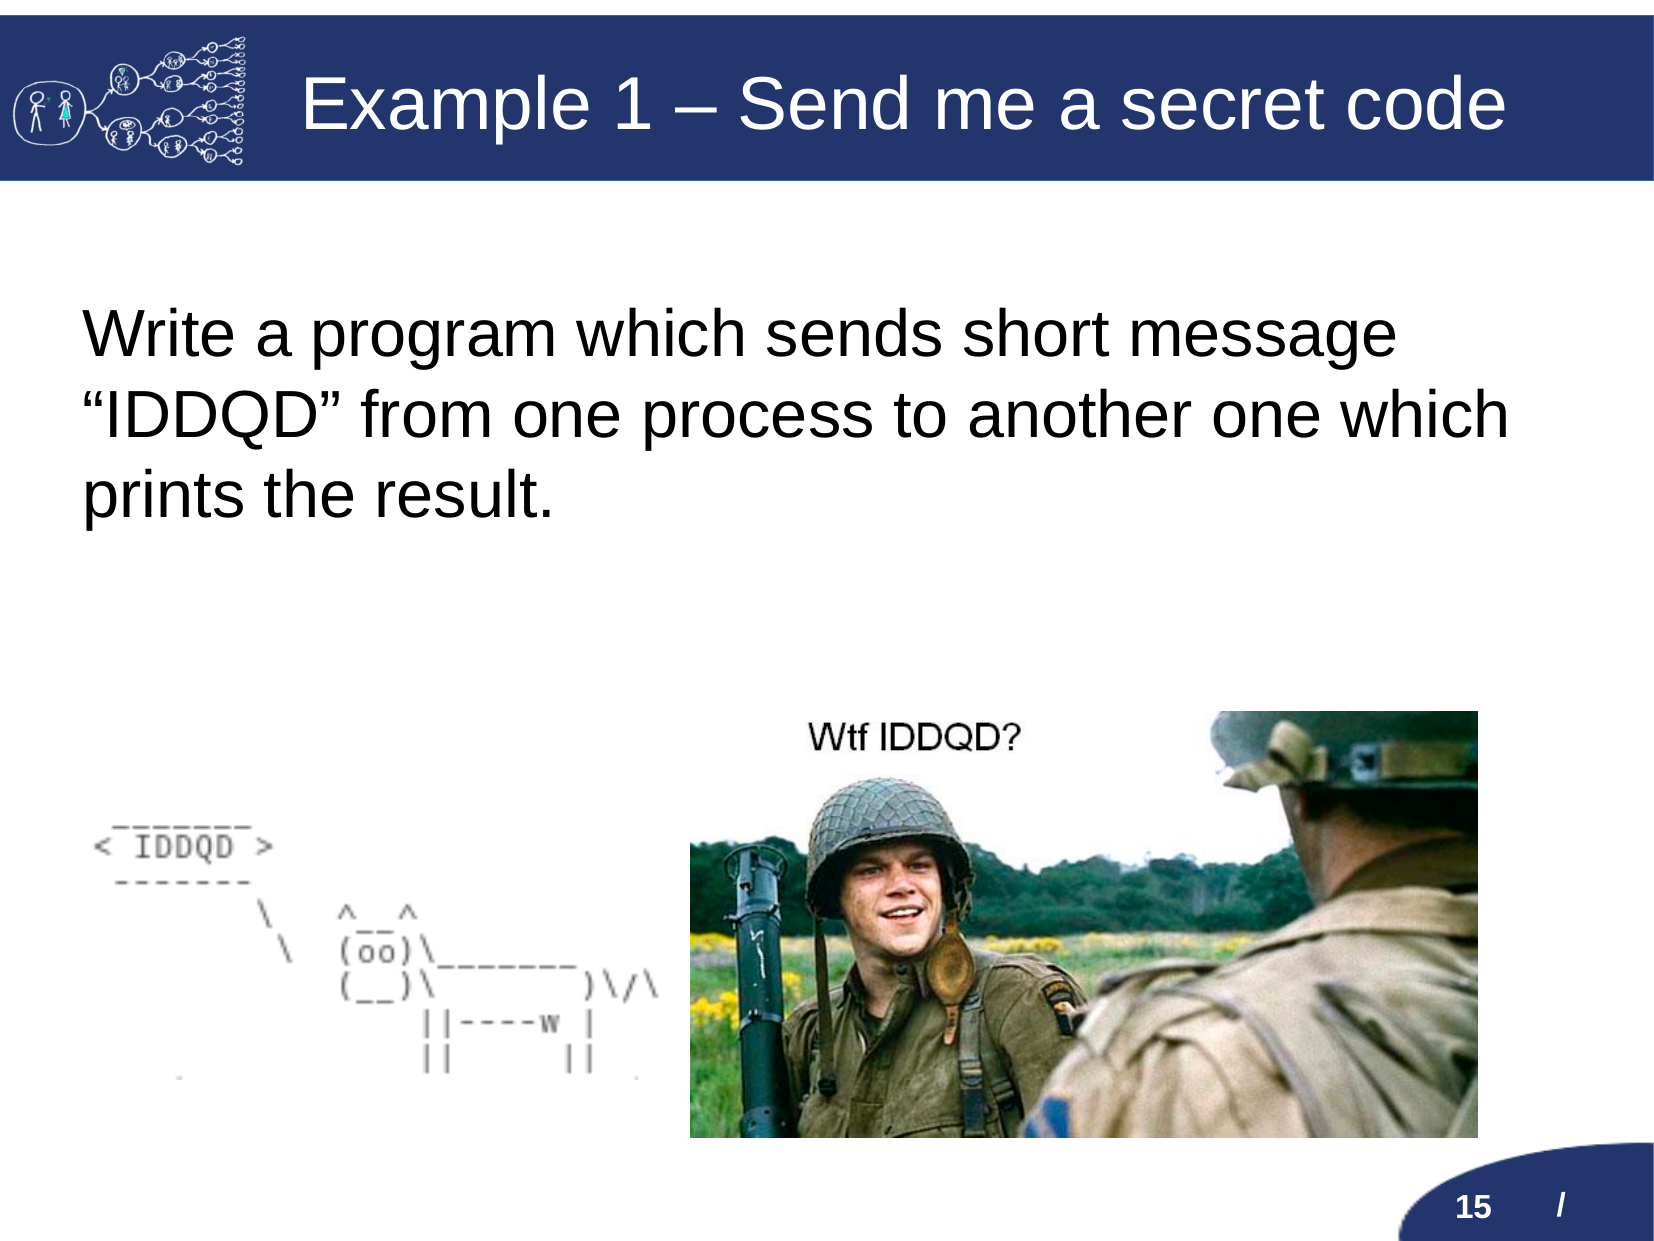

# Example 1 – Send me a secret code
Write a program which sends short message “IDDQD” from one process to another one which prints the result.